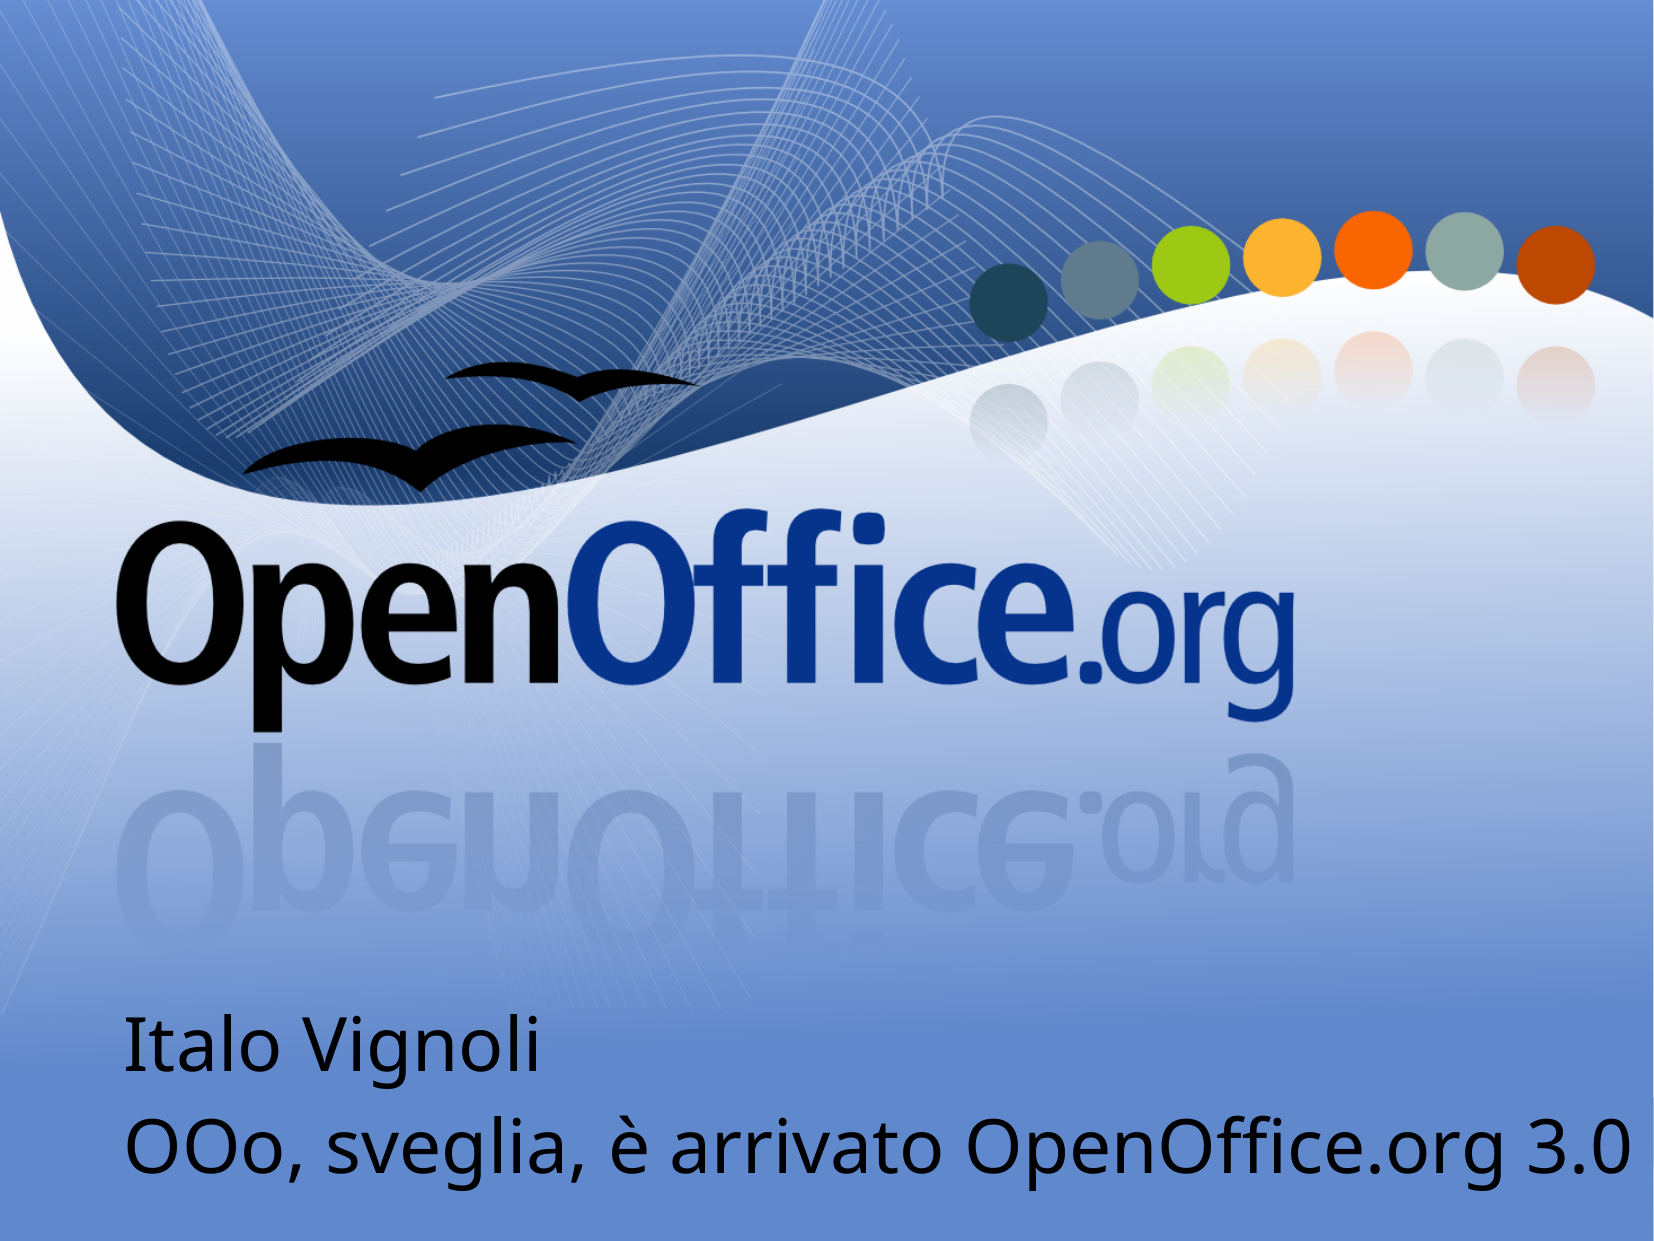

Italo Vignoli
OOo, sveglia, è arrivato OpenOffice.org 3.0